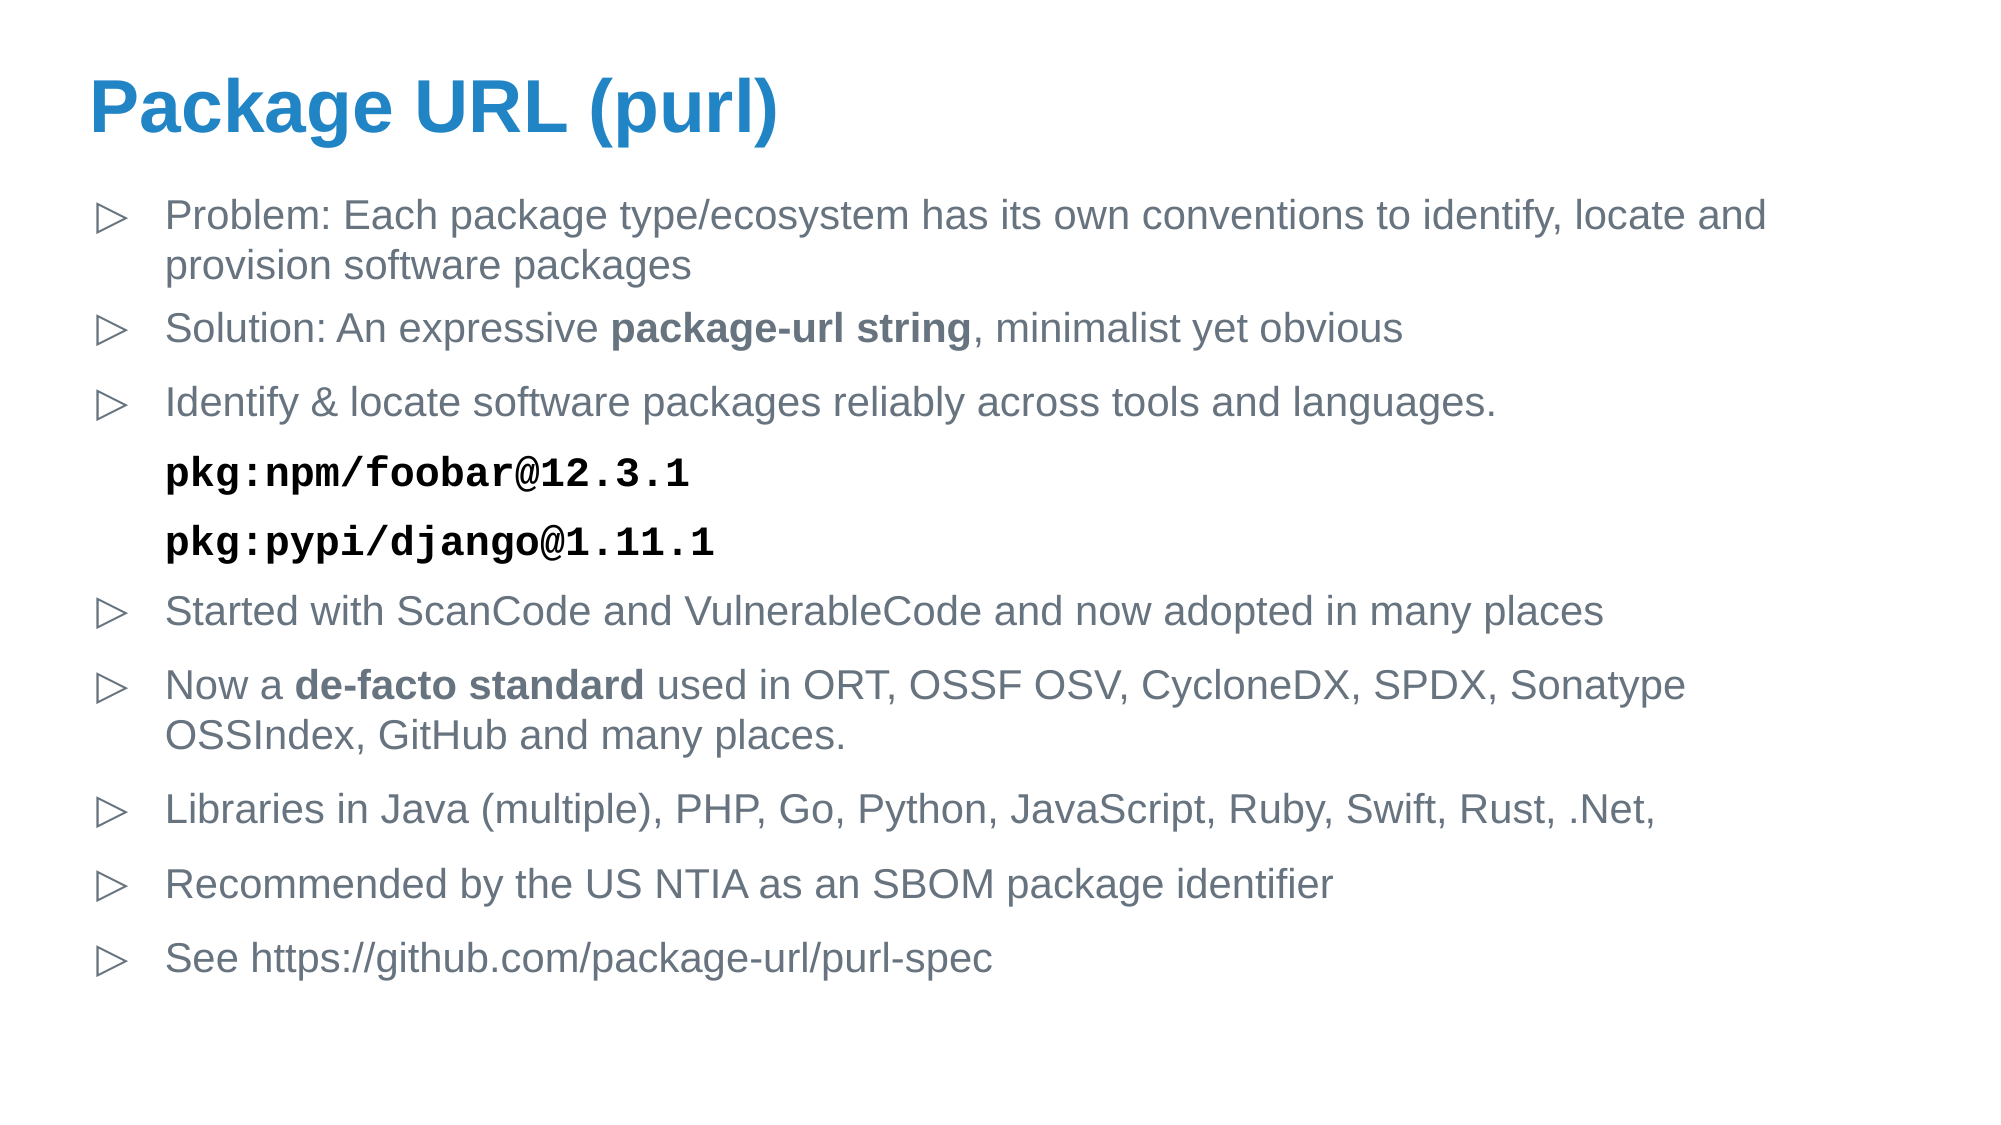

Package URL (purl)
Problem: Each package type/ecosystem has its own conventions to identify, locate and provision software packages
Solution: An expressive package-url string, minimalist yet obvious
Identify & locate software packages reliably across tools and languages.
	pkg:npm/foobar@12.3.1
	pkg:pypi/django@1.11.1
Started with ScanCode and VulnerableCode and now adopted in many places
Now a de-facto standard used in ORT, OSSF OSV, CycloneDX, SPDX, Sonatype OSSIndex, GitHub and many places.
Libraries in Java (multiple), PHP, Go, Python, JavaScript, Ruby, Swift, Rust, .Net,
Recommended by the US NTIA as an SBOM package identifier
See https://github.com/package-url/purl-spec